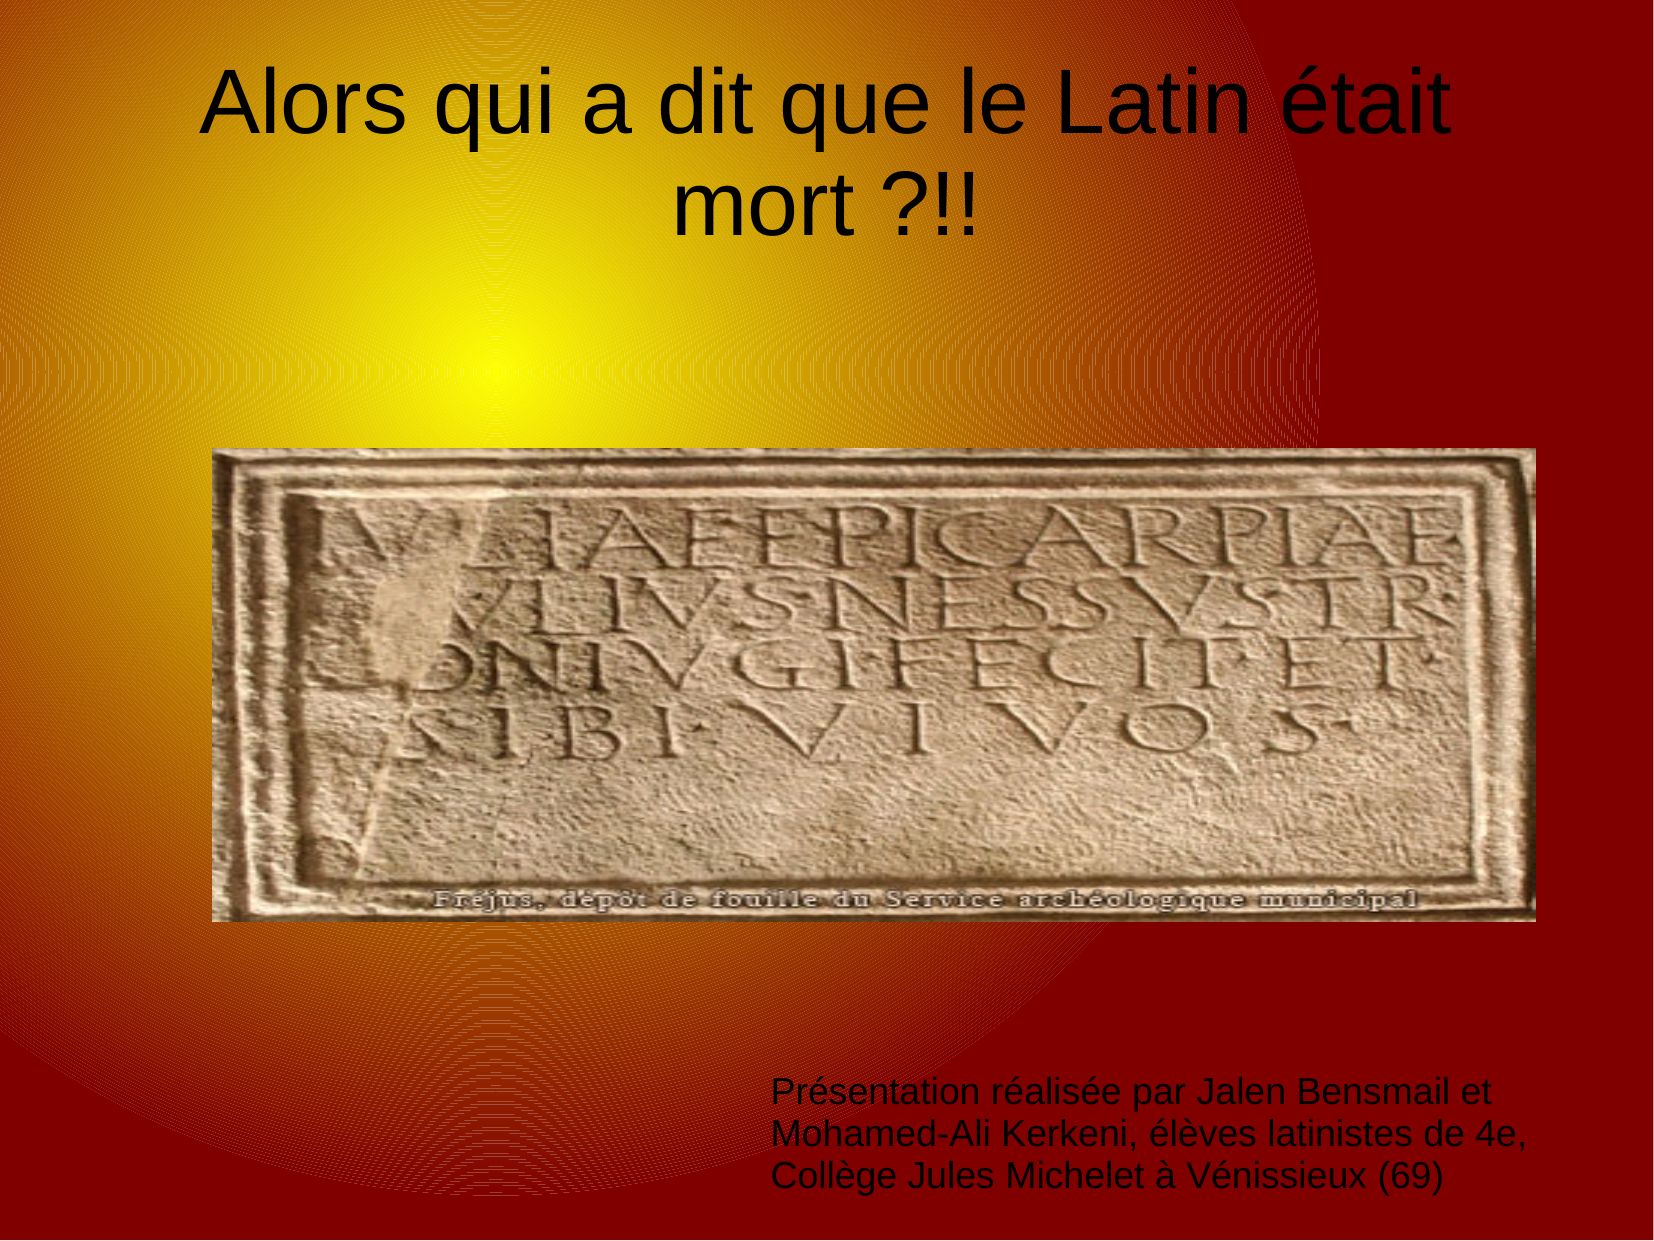

# Alors qui a dit que le Latin était mort ?!!
Présentation réalisée par Jalen Bensmail et Mohamed-Ali Kerkeni, élèves latinistes de 4e, Collège Jules Michelet à Vénissieux (69)